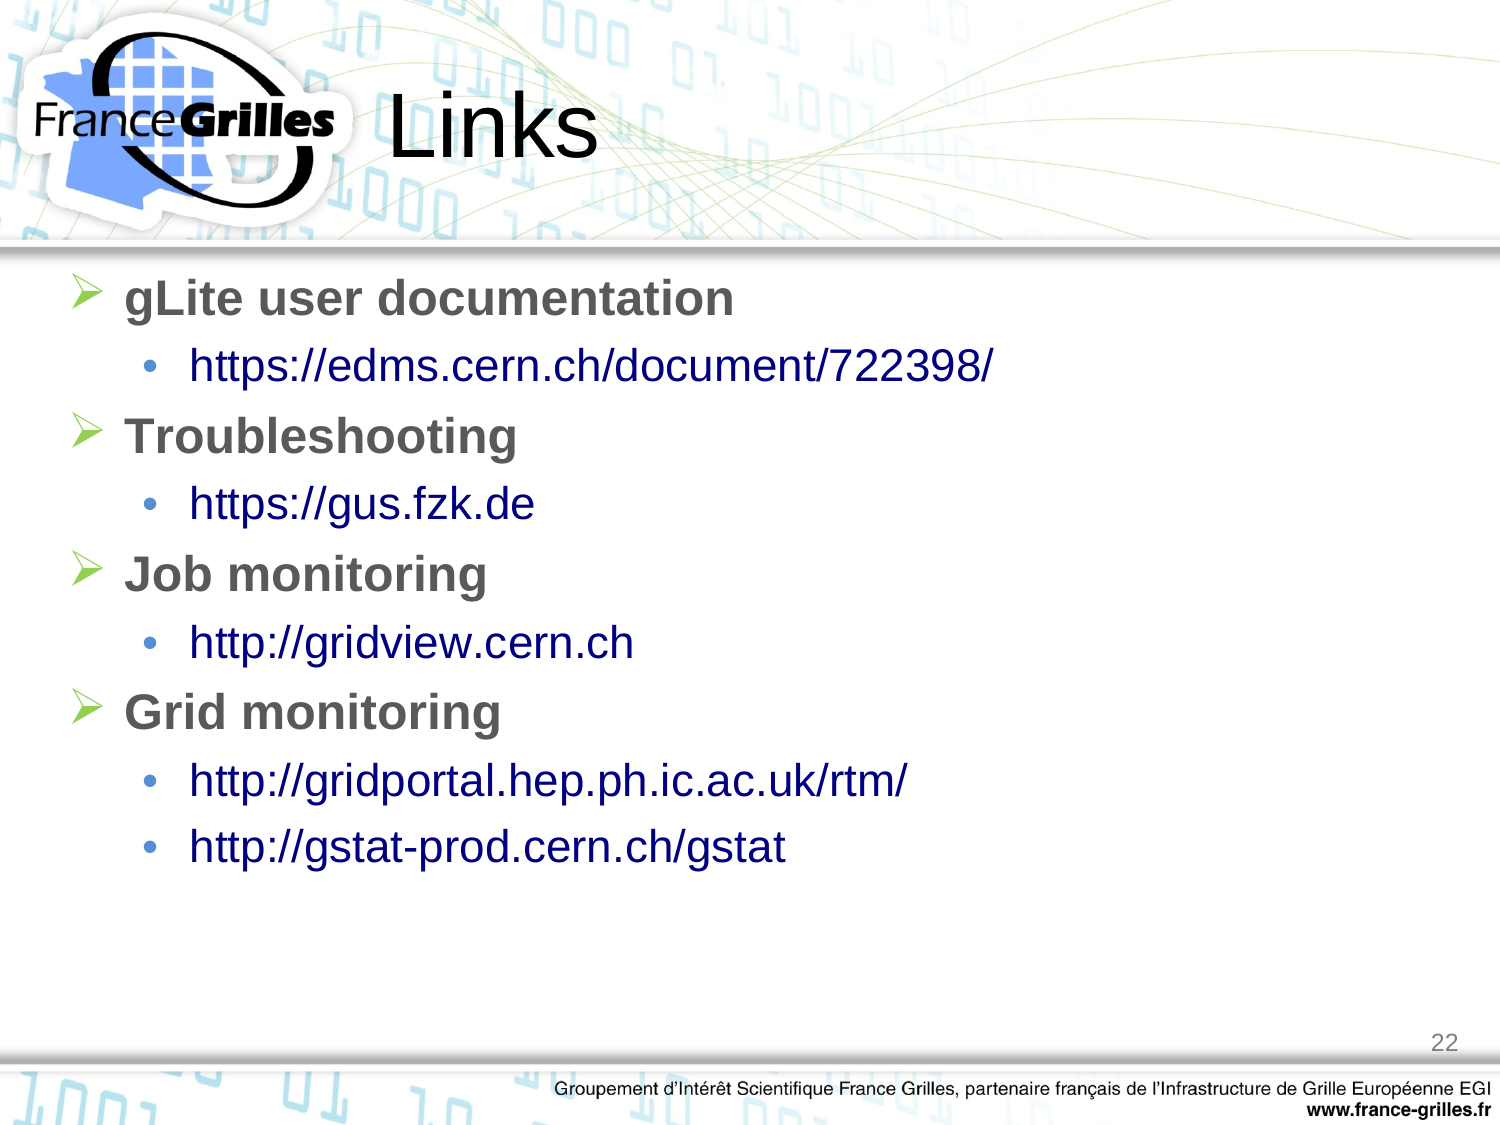

# Links
gLite user documentation
https://edms.cern.ch/document/722398/
Troubleshooting
https://gus.fzk.de
Job monitoring
http://gridview.cern.ch
Grid monitoring
http://gridportal.hep.ph.ic.ac.uk/rtm/
http://gstat-prod.cern.ch/gstat
22
Introduction aux grilles